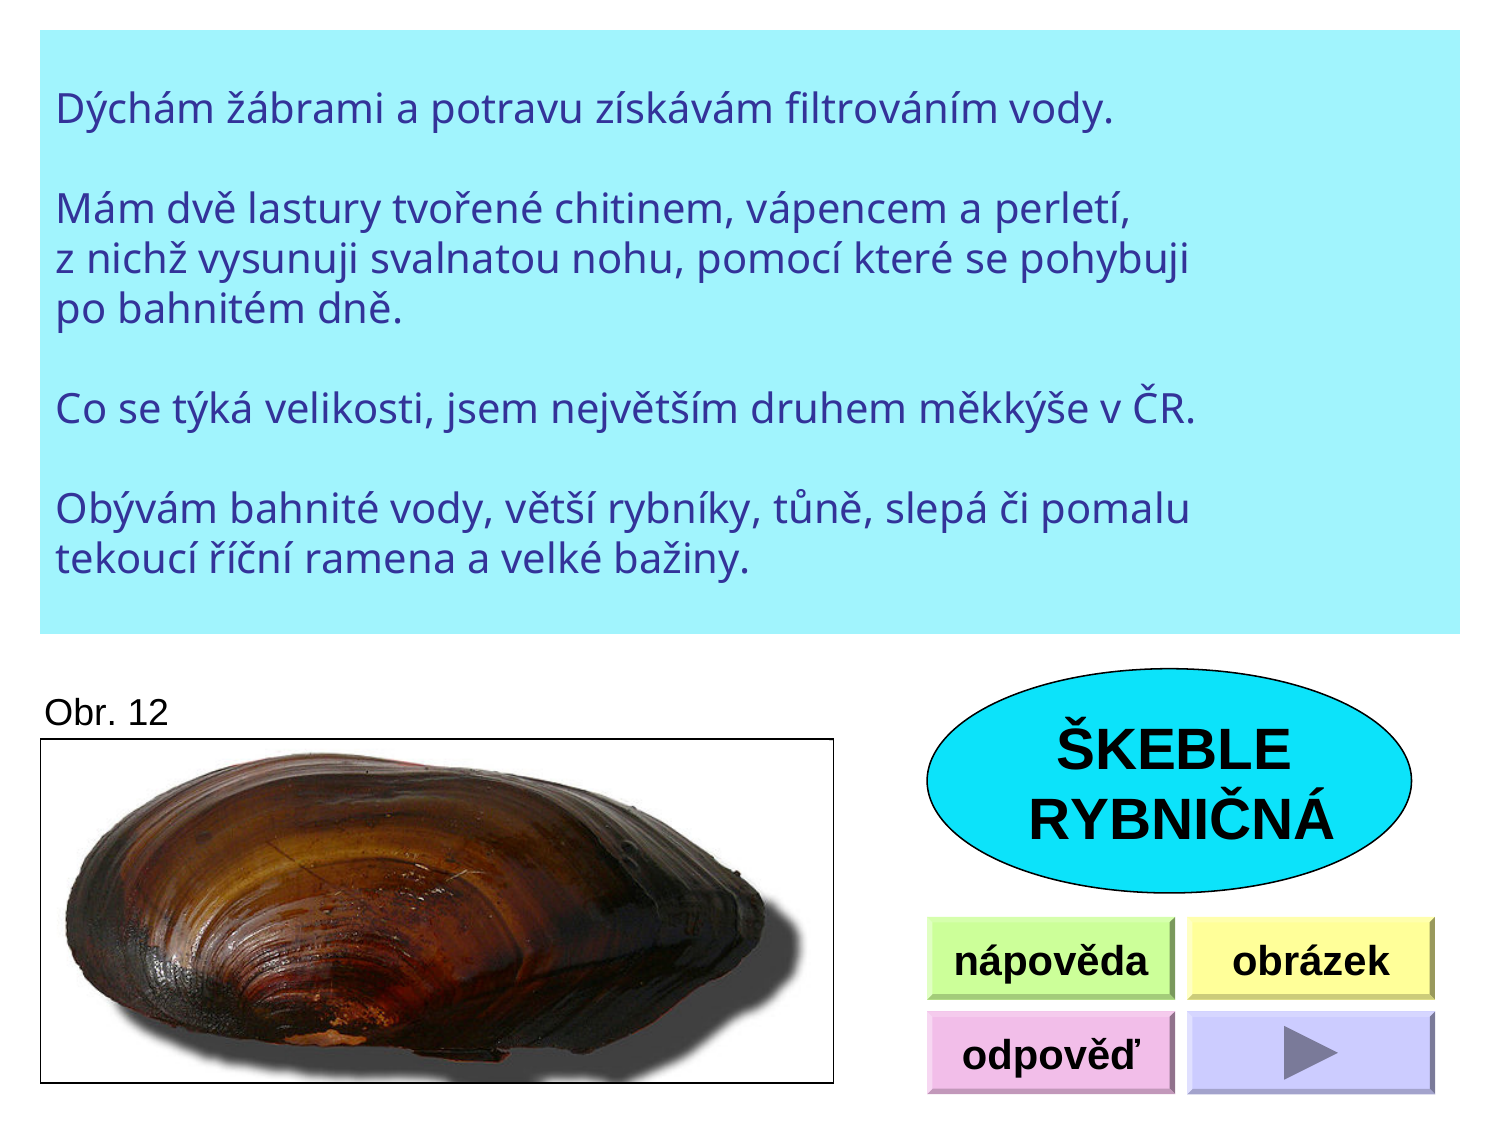

Dýchám žábrami a potravu získávám filtrováním vody.
Mám dvě lastury tvořené chitinem, vápencem a perletí,
z nichž vysunuji svalnatou nohu, pomocí které se pohybuji
po bahnitém dně.
Co se týká velikosti, jsem největším druhem měkkýše v ČR.
Obývám bahnité vody, větší rybníky, tůně, slepá či pomalu
tekoucí říční ramena a velké bažiny.
ŠKEBLE
 RYBNIČNÁ
Obr. 12
nápověda
obrázek
odpověď